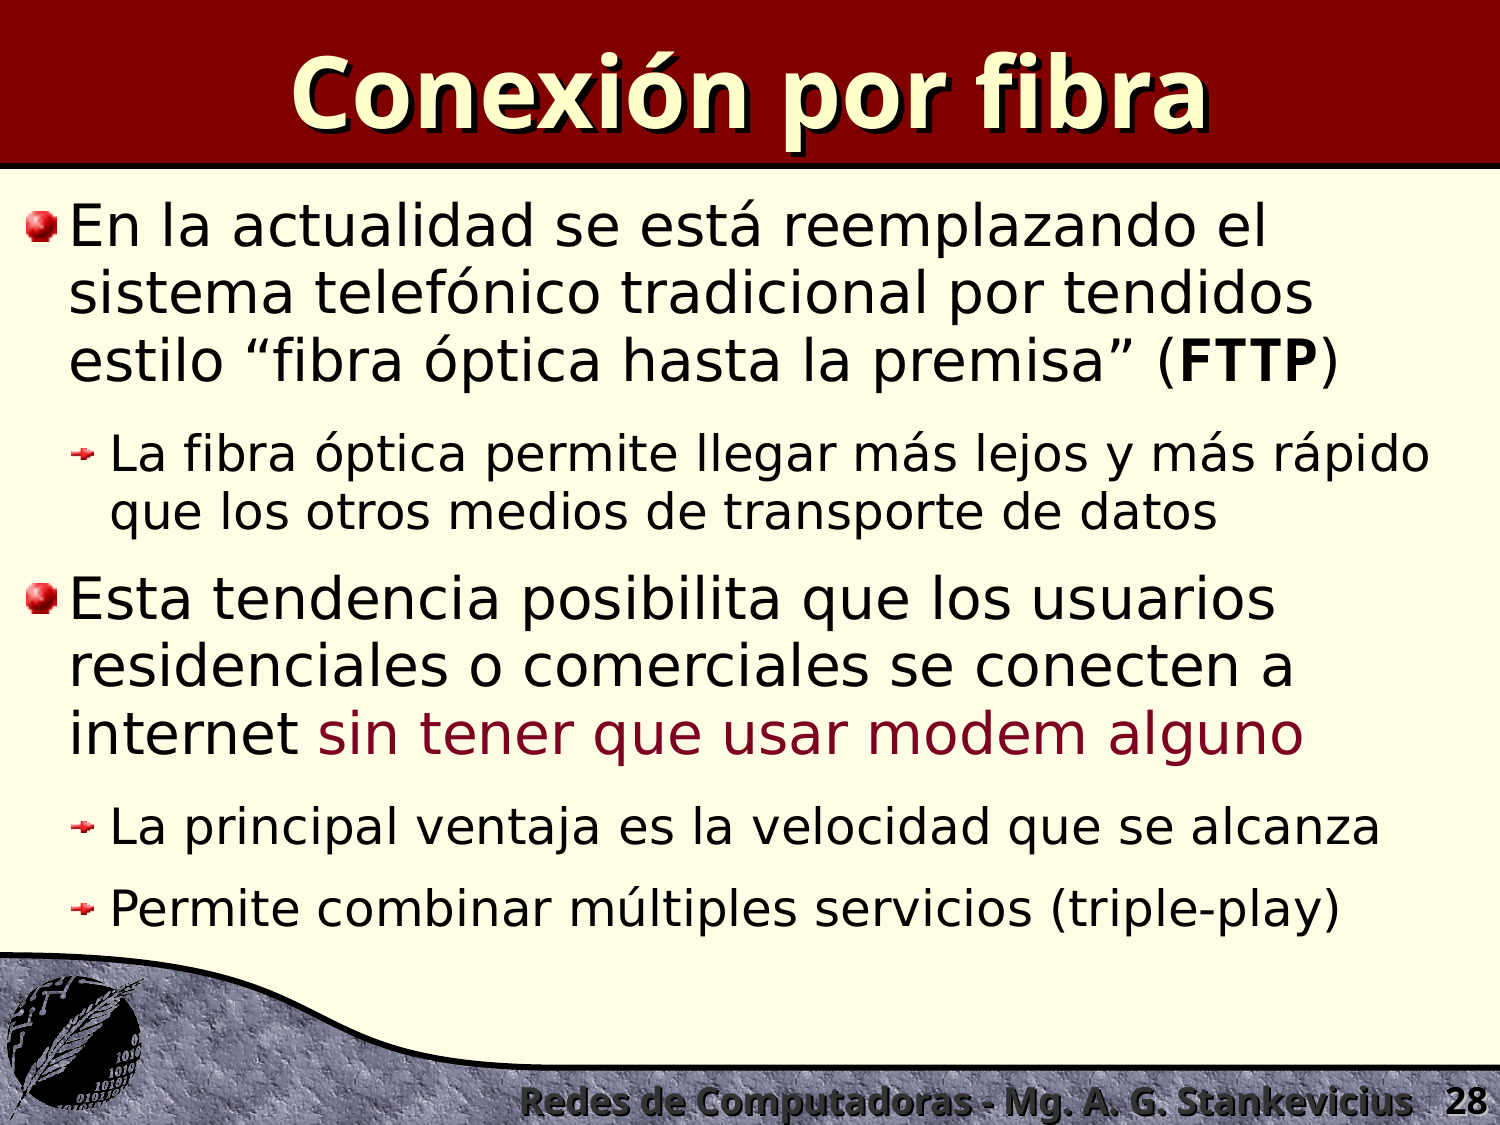

# Conexión por fibra
En la actualidad se está reemplazando el sistema telefónico tradicional por tendidos
estilo “fibra óptica hasta la premisa” (FTTP)
La fibra óptica permite llegar más lejos y más rápido que los otros medios de transporte de datos
Esta tendencia posibilita que los usuarios residenciales o comerciales se conecten a internet sin tener que usar modem alguno
La principal ventaja es la velocidad que se alcanza
Permite combinar múltiples servicios (triple-play)
28